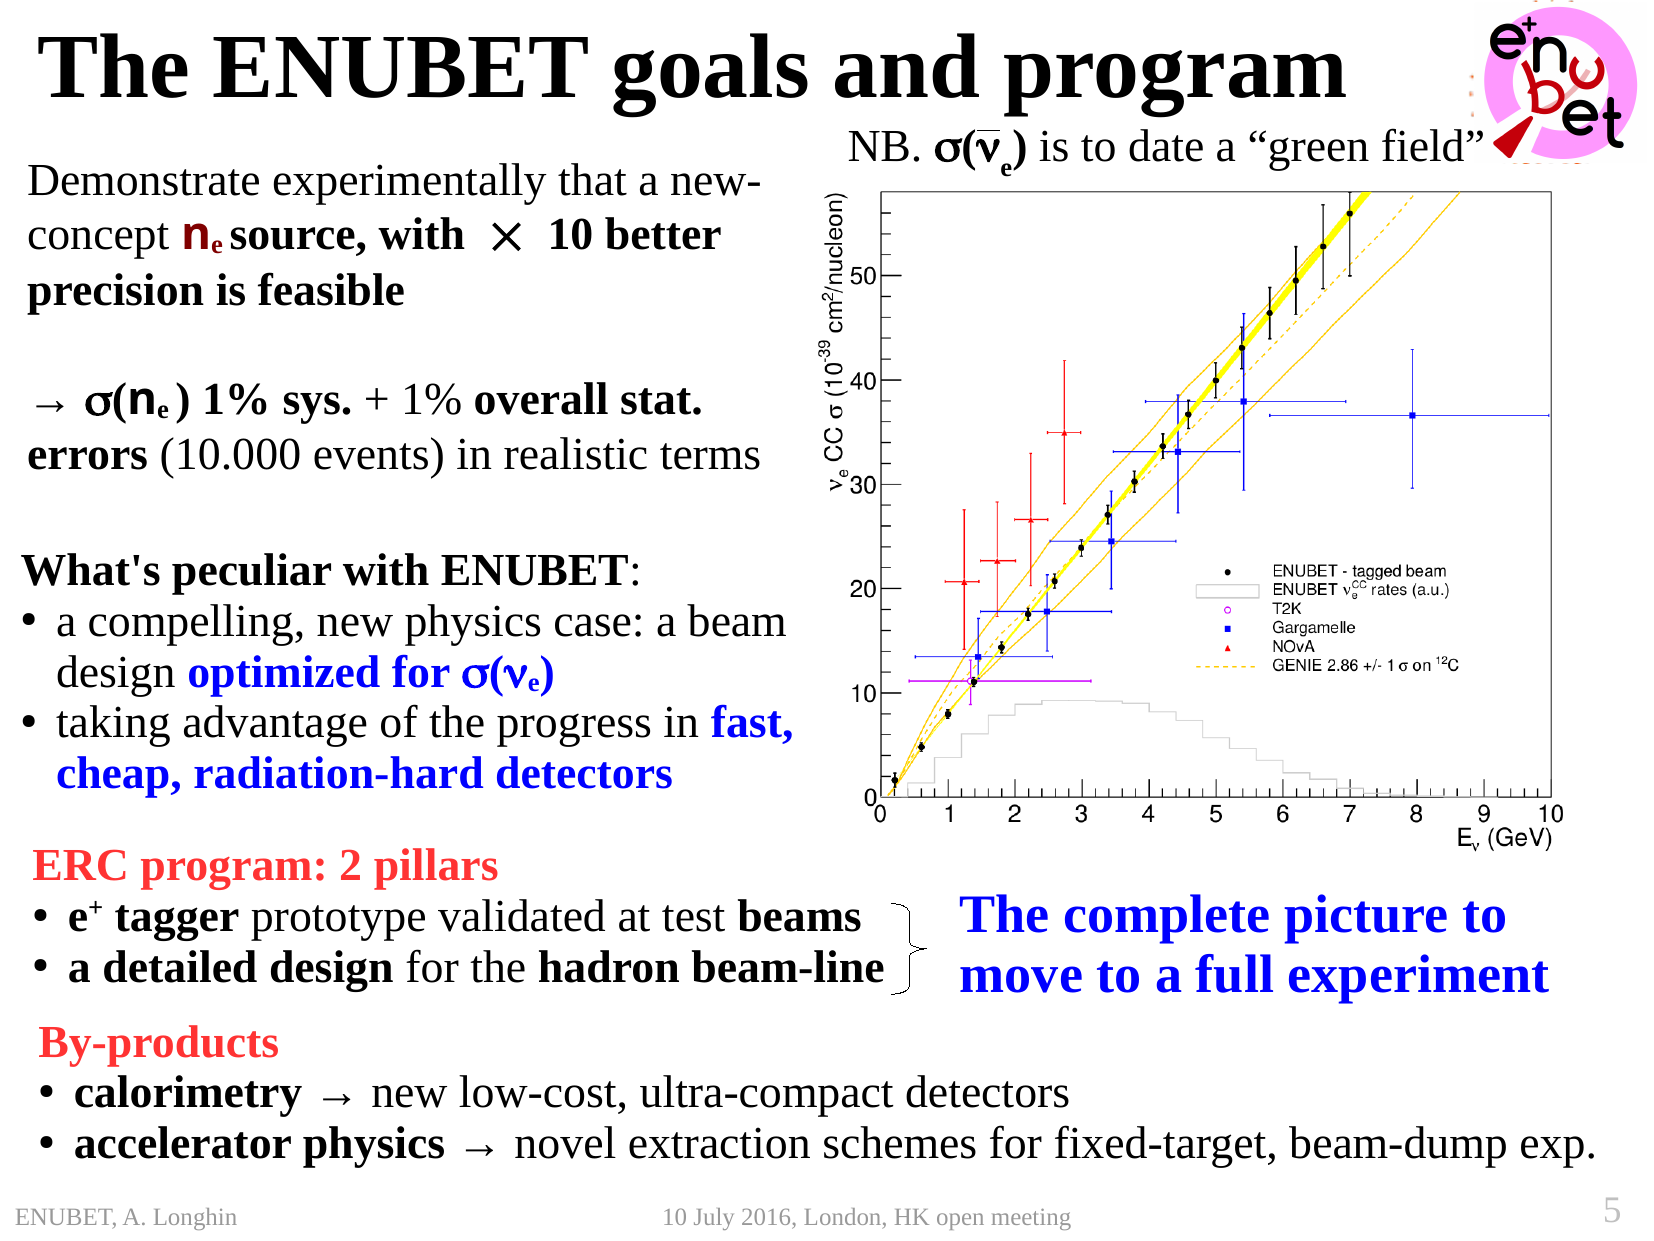

# The ENUBET goals and program
NB. s(ne) is to date a “green field”
Demonstrate experimentally that a new-concept ne source, with ´ 10 better precision is feasible
→ s(ne ) 1% sys. + 1% overall stat. errors (10.000 events) in realistic terms
What's peculiar with ENUBET:
a compelling, new physics case: a beam design optimized for s(ne)
taking advantage of the progress in fast, cheap, radiation-hard detectors
ERC program: 2 pillars
e+ tagger prototype validated at test beams
a detailed design for the hadron beam-line
The complete picture to move to a full experiment
By-products
calorimetry → new low-cost, ultra-compact detectors
accelerator physics → novel extraction schemes for fixed-target, beam-dump exp.